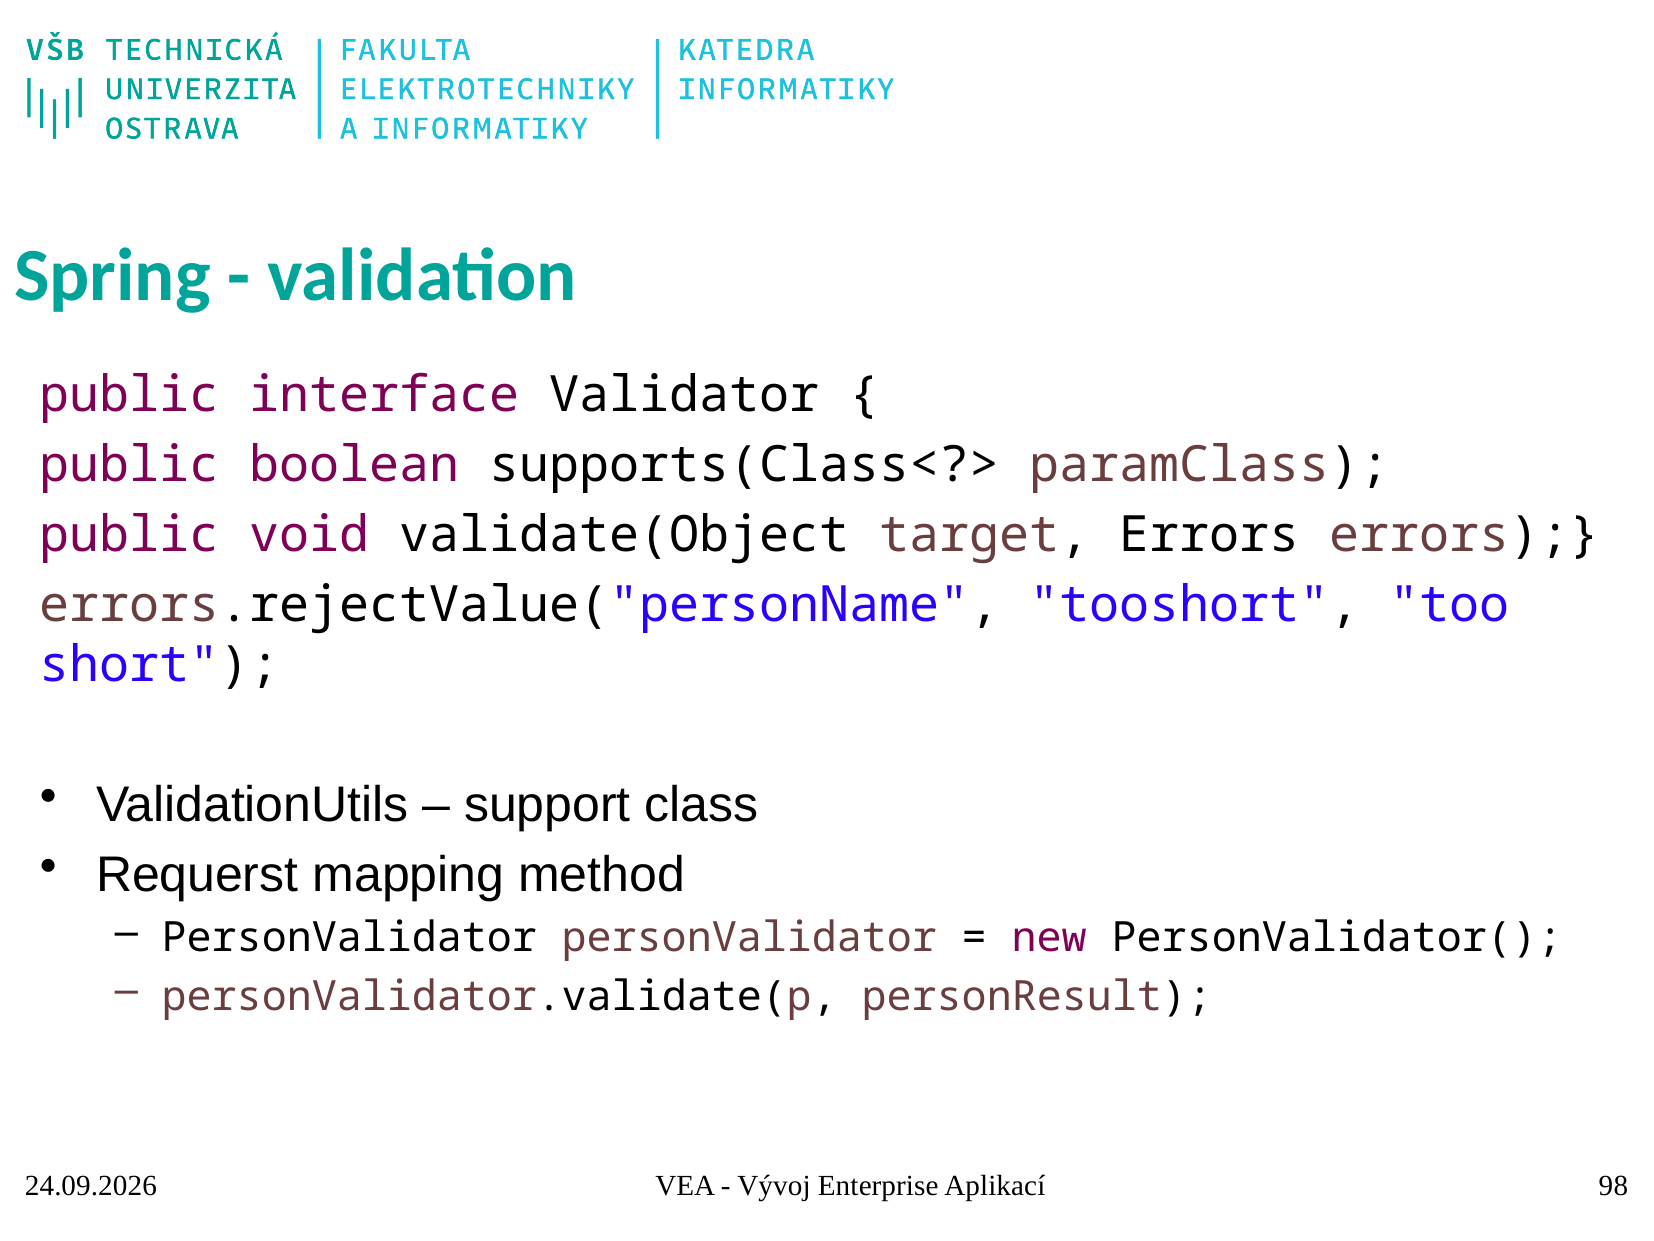

Spring - validation
# public interface Validator {
public boolean supports(Class<?> paramClass);
public void validate(Object target, Errors errors);}
errors.rejectValue("personName", "tooshort", "too short");
ValidationUtils – support class
Requerst mapping method
PersonValidator personValidator = new PersonValidator();
personValidator.validate(p, personResult);
VEA - Vývoj Enterprise Aplikací
98